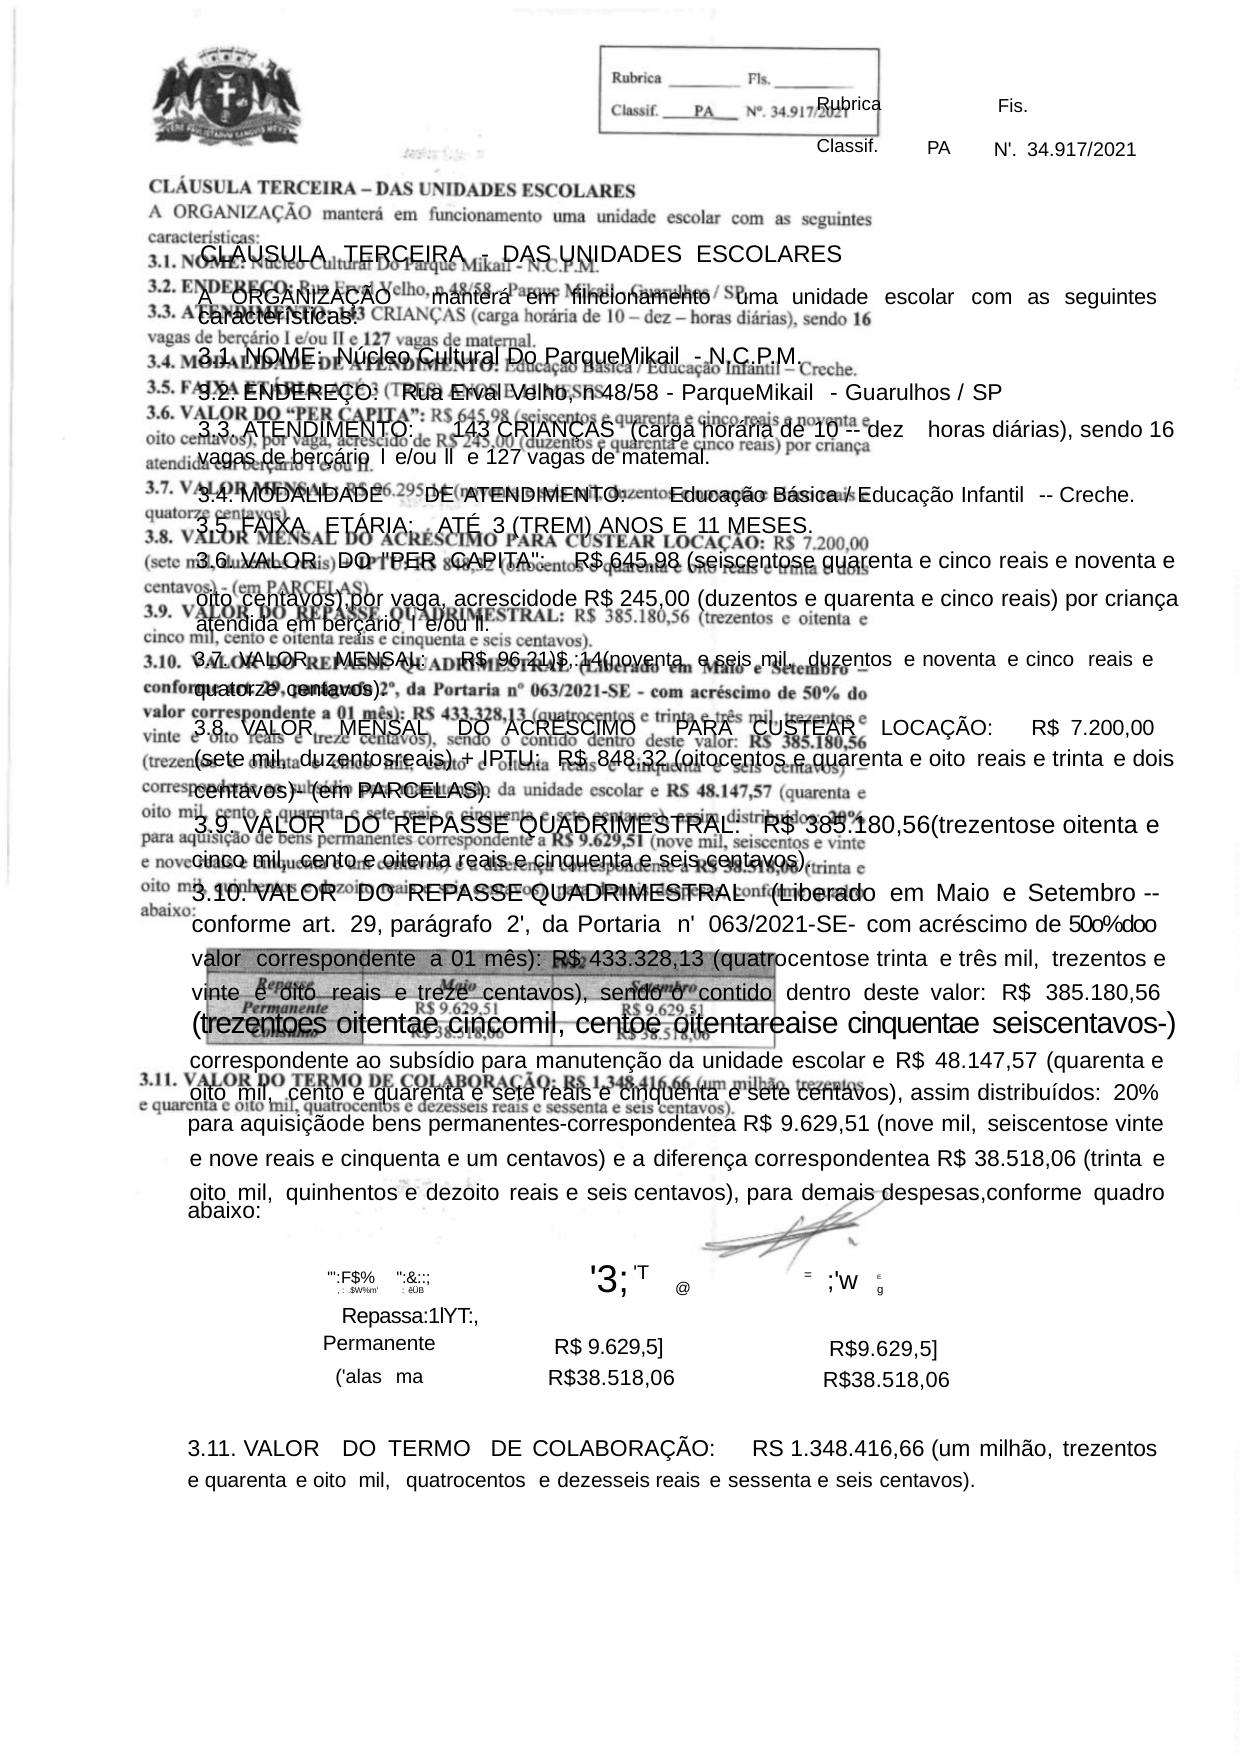

Rubrica
Classif.
Fis.
PA
N'. 34.917/2021
CLÁUSULA TERCEIRA - DAS UNIDADES ESCOLARES
A ORGANIZAÇÃO
características:
manterá em filncionamento uma unidade escolar com as seguintes
3.1. NOME: Núcleo Cultural Do ParqueMikail - N.C.P.M.
3.2. ENDEREÇO: Rua Erval Velho, n 48/58 - ParqueMikail - Guarulhos / SP
3.3. ATENDIMENTO:
143 CRIANÇAS (carga horária de 10 -- dez horas diárias), sendo 16
vagas de berçário l e/ou ll e 127 vagas de matemal.
3.4. MODALIDADE DE ATENDIMENTO: Educação Básica / Educação Infantil -- Creche.
3.5. FAIXA ETÁRIA: ATÉ 3 (TREM) ANOS E 11 MESES.
3.6. VALOR DO "PER CAPITA": R$ 645,98 (seiscentose quarenta e cinco reais e noventa e
oito centavos),por vaga, acrescidode R$ 245,00 (duzentos e quarenta e cinco reais) por criança
atendida em berçário l e/ou ll.
3.7. VALOR MENSAL:
quatorze centavos).
R$ 96.21)$,:14(noventa e seis mil, duzentos e noventa e cinco reais e
3.8. VALOR MENSAL DO ACRÉSCIMO
PARA CUSTEAR LOCAÇÃO:
R$ 7.200,00
(sete mil, duzentosreais) + IPTU: R$ 848,32 (oitocentos e quarenta e oito reais e trinta e dois
centavos)- (em PARCELAS).
3.9. VALOR DO REPASSE QUADRIMESTRAL: R$ 385.180,56(trezentose oitenta e
cinco mil, cento e oitenta reais e cinquenta e seis centavos).
3.10. VALOR DO REPASSE QUADRIMESTRAL (Liberado em Maio e Setembro --
conforme art. 29, parágrafo 2', da Portaria n' 063/2021-SE- com acréscimo de 50o%doo
valor correspondente a 01 mês): R$ 433.328,13 (quatrocentose trinta e três mil, trezentos e
vinte e oito reais e treze centavos), sendo o contido dentro deste valor: R$ 385.180,56
(trezentoes oitentae cincomil, centoe oitentareaise cinquentae seiscentavos-)
correspondente ao subsídio para manutenção da unidade escolar e R$ 48.147,57 (quarenta e
oito mil, cento e quarenta e sete reais e cinquenta e sete centavos), assim distribuídos: 20%
para aquisiçãode bens permanentes-correspondentea R$ 9.629,51 (nove mil, seiscentose vinte
e nove reais e cinquenta e um centavos) e a diferença correspondentea R$ 38.518,06 (trinta e
oito mil, quinhentos e dezoito reais e seis centavos), para demais despesas,conforme quadro
abaixo:
'3;
'T
;'w
=
'":F$% ":&::;
E
@
g
, : .$W%m'
:
êÜB
Repassa:1lYT:,
Permanente
R$ 9.629,5]
R$38.518,06
R$9.629,5]
('alas ma
R$38.518,06
3.11. VALOR DO TERMO DE COLABORAÇÃO:
RS 1.348.416,66 (um milhão, trezentos
e quarenta e oito mil, quatrocentos e dezesseis reais e sessenta e seis centavos).